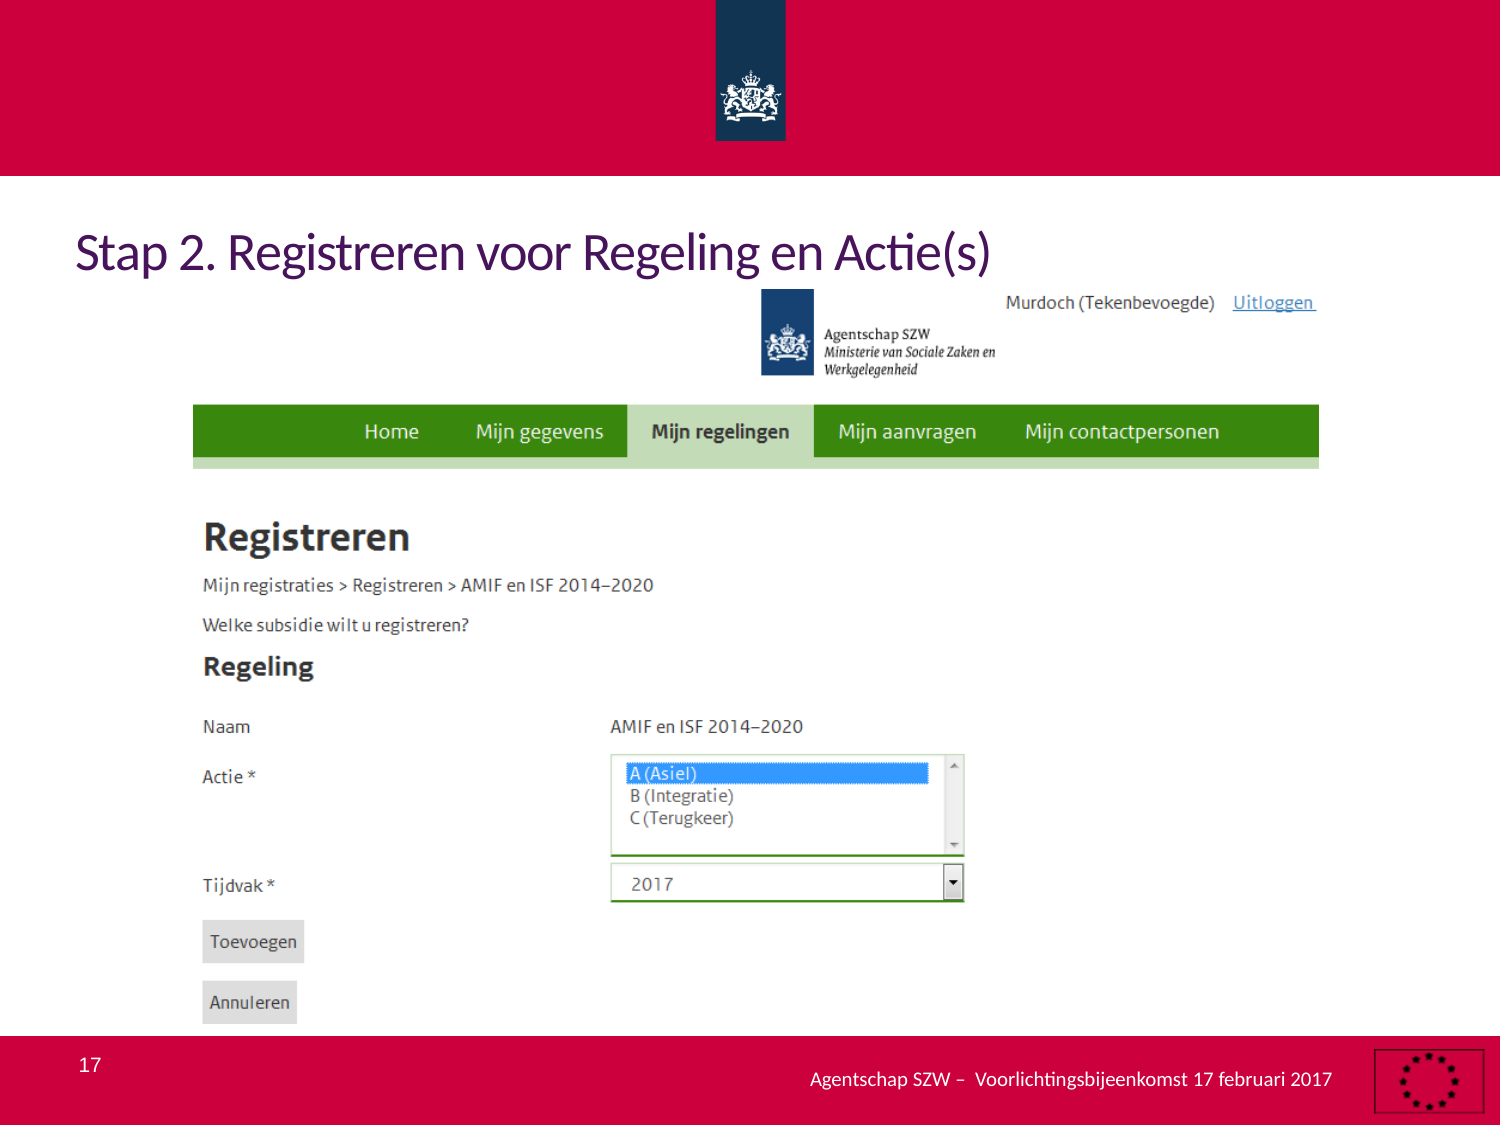

# Stap 2. Registreren voor Regeling en Actie(s)
Agentschap SZW – Voorlichtingsbijeenkomst 17 februari 2017